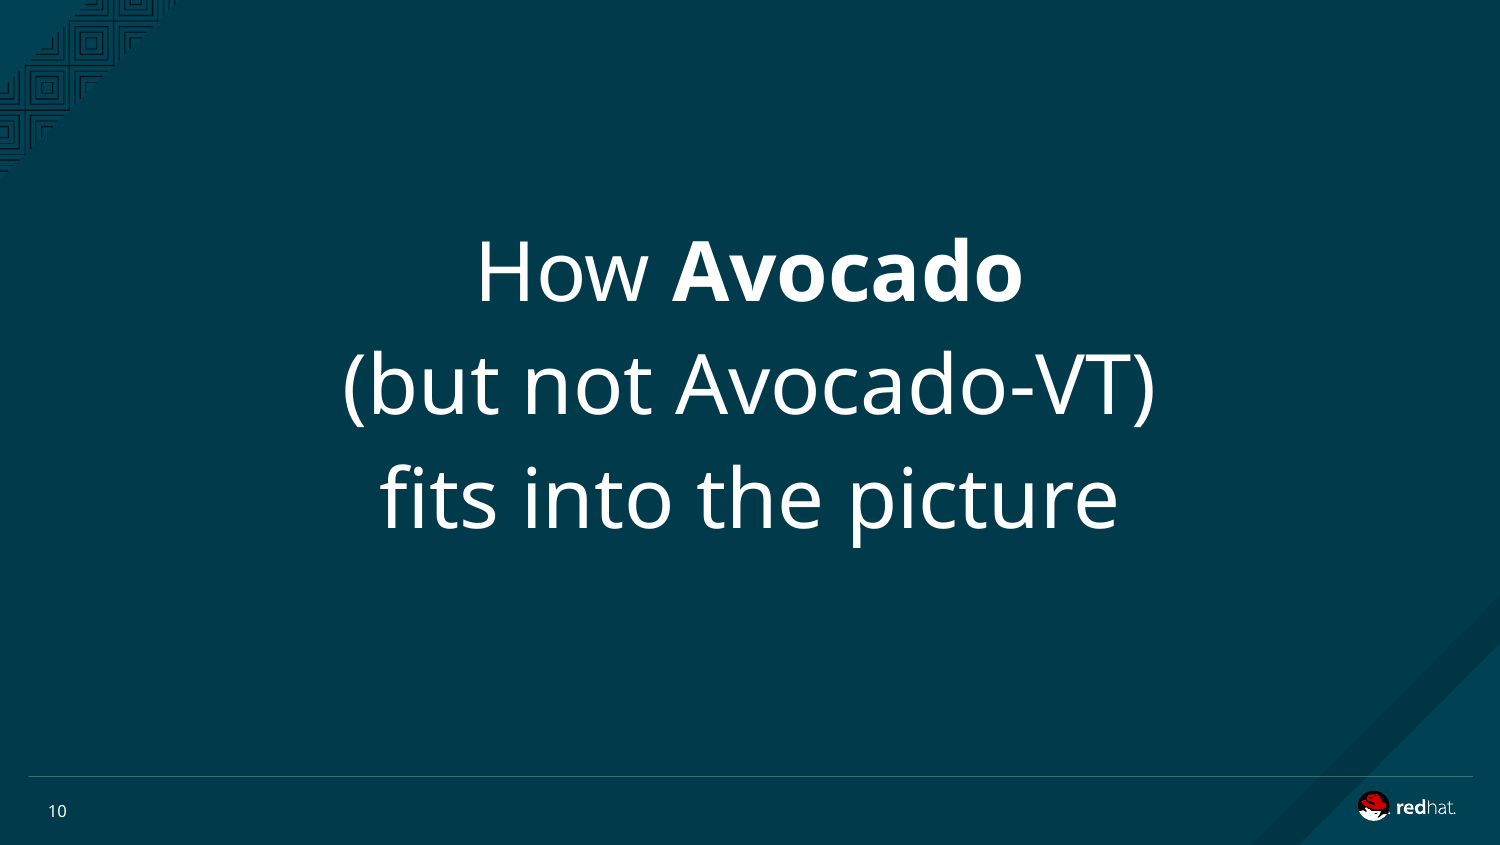

# How Avocado (but not Avocado-VT) fits into the picture
10